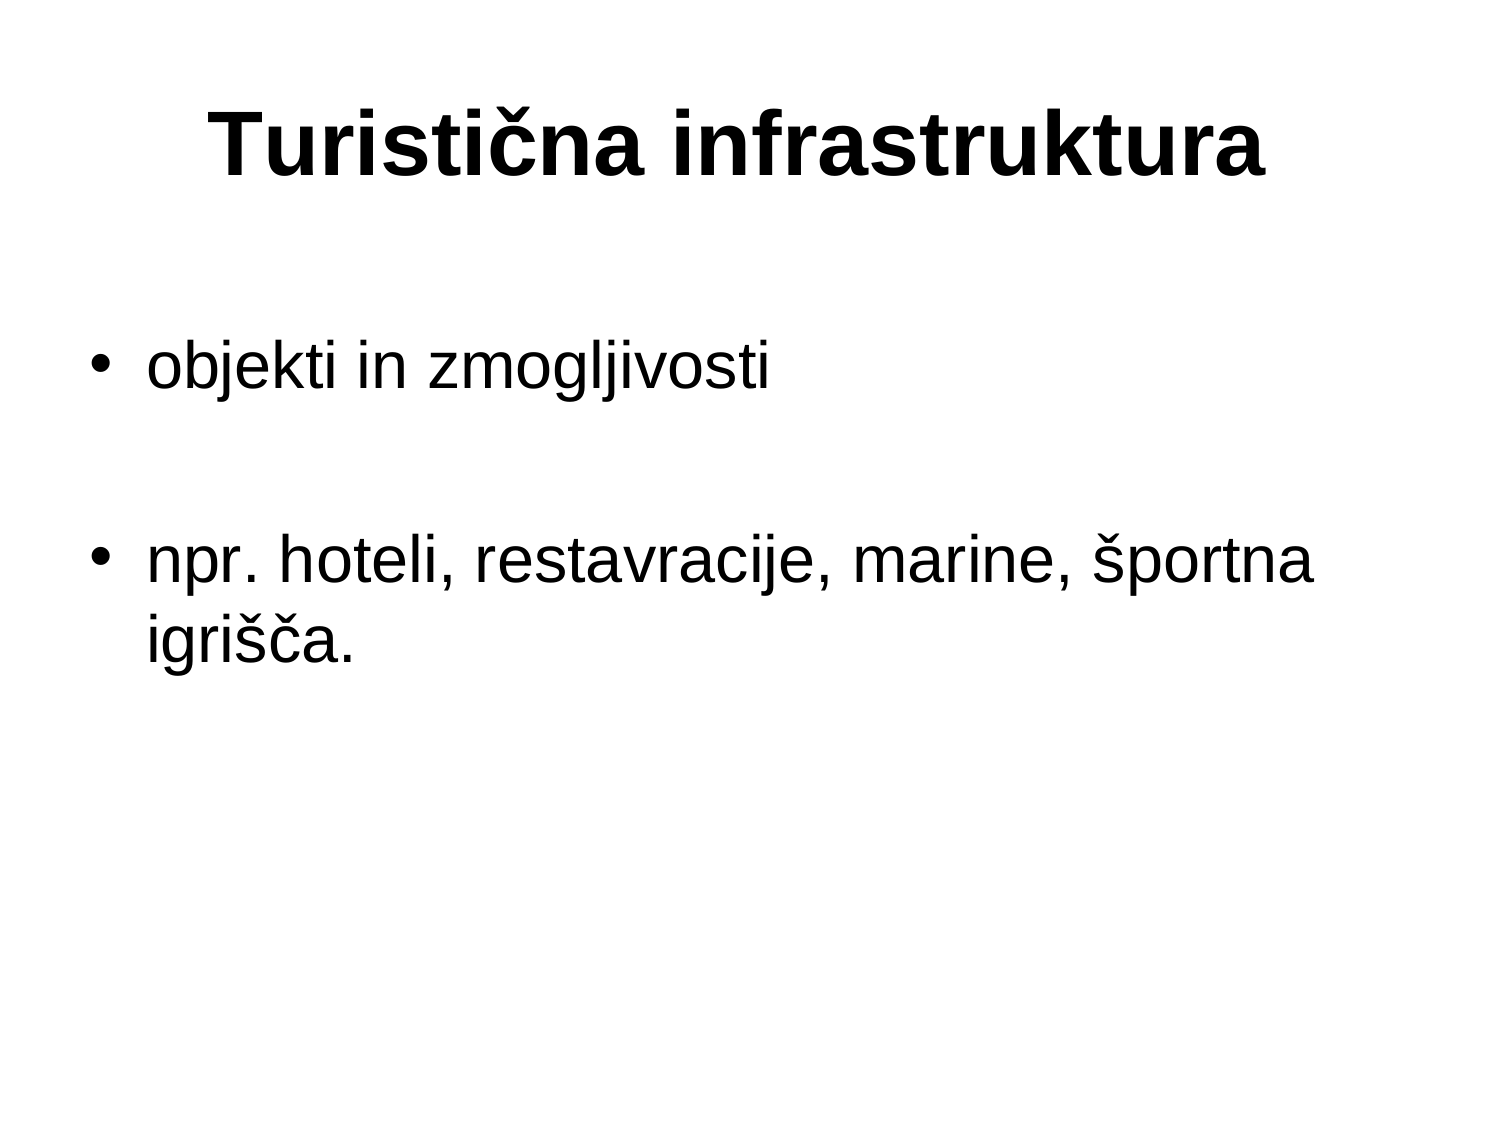

# Turistična infrastruktura
objekti in zmogljivosti
npr. hoteli, restavracije, marine, športna igrišča.